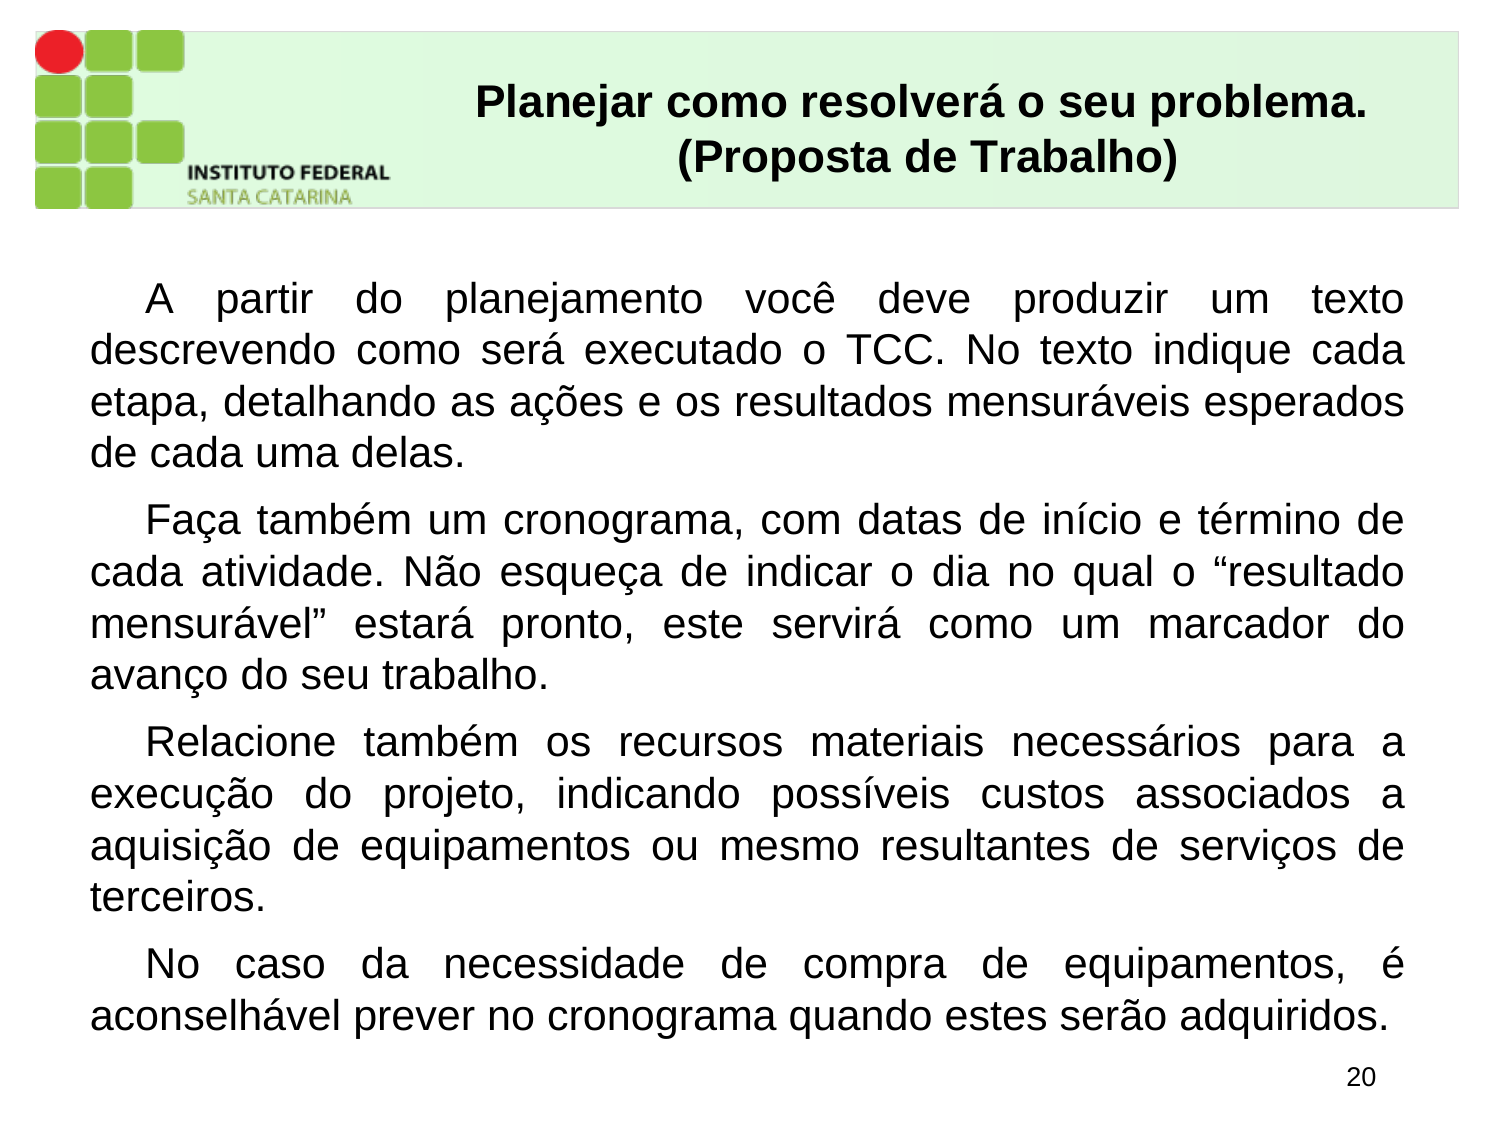

# Planejar como resolverá o seu problema. (Proposta de Trabalho)
A partir do planejamento você deve produzir um texto descrevendo como será executado o TCC. No texto indique cada etapa, detalhando as ações e os resultados mensuráveis esperados de cada uma delas.
Faça também um cronograma, com datas de início e término de cada atividade. Não esqueça de indicar o dia no qual o “resultado mensurável” estará pronto, este servirá como um marcador do avanço do seu trabalho.
Relacione também os recursos materiais necessários para a execução do projeto, indicando possíveis custos associados a aquisição de equipamentos ou mesmo resultantes de serviços de terceiros.
No caso da necessidade de compra de equipamentos, é aconselhável prever no cronograma quando estes serão adquiridos.
20